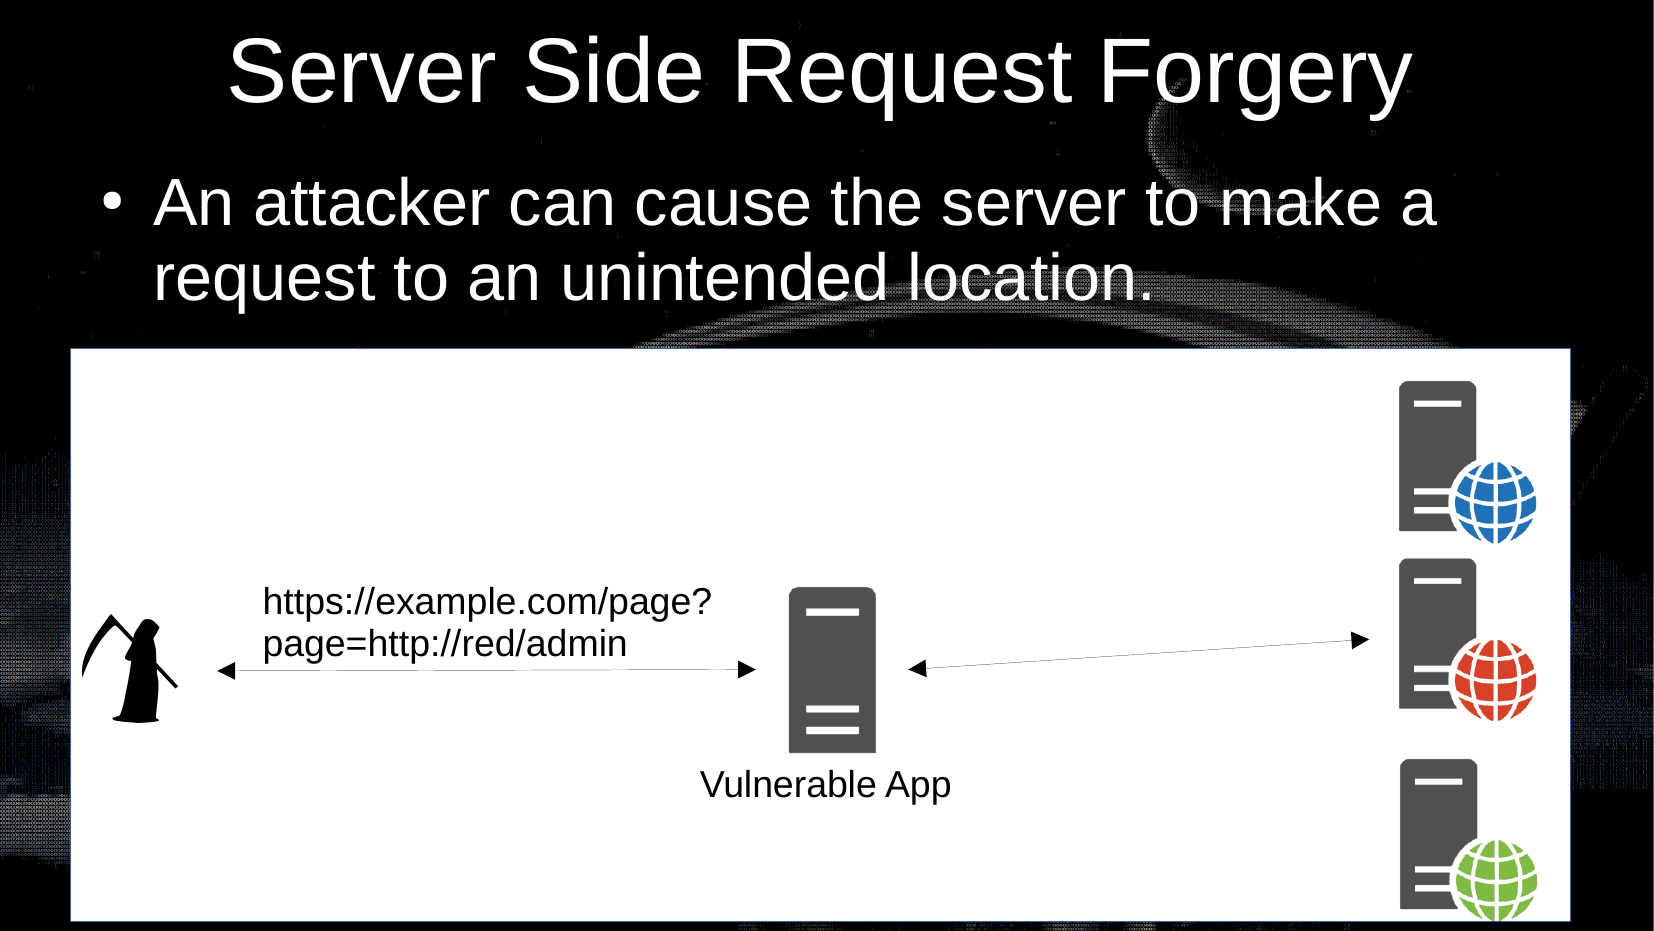

# Server Side Request Forgery
An attacker can cause the server to make a request to an unintended location.
https://example.com/page?page=http://red/admin
Vulnerable App